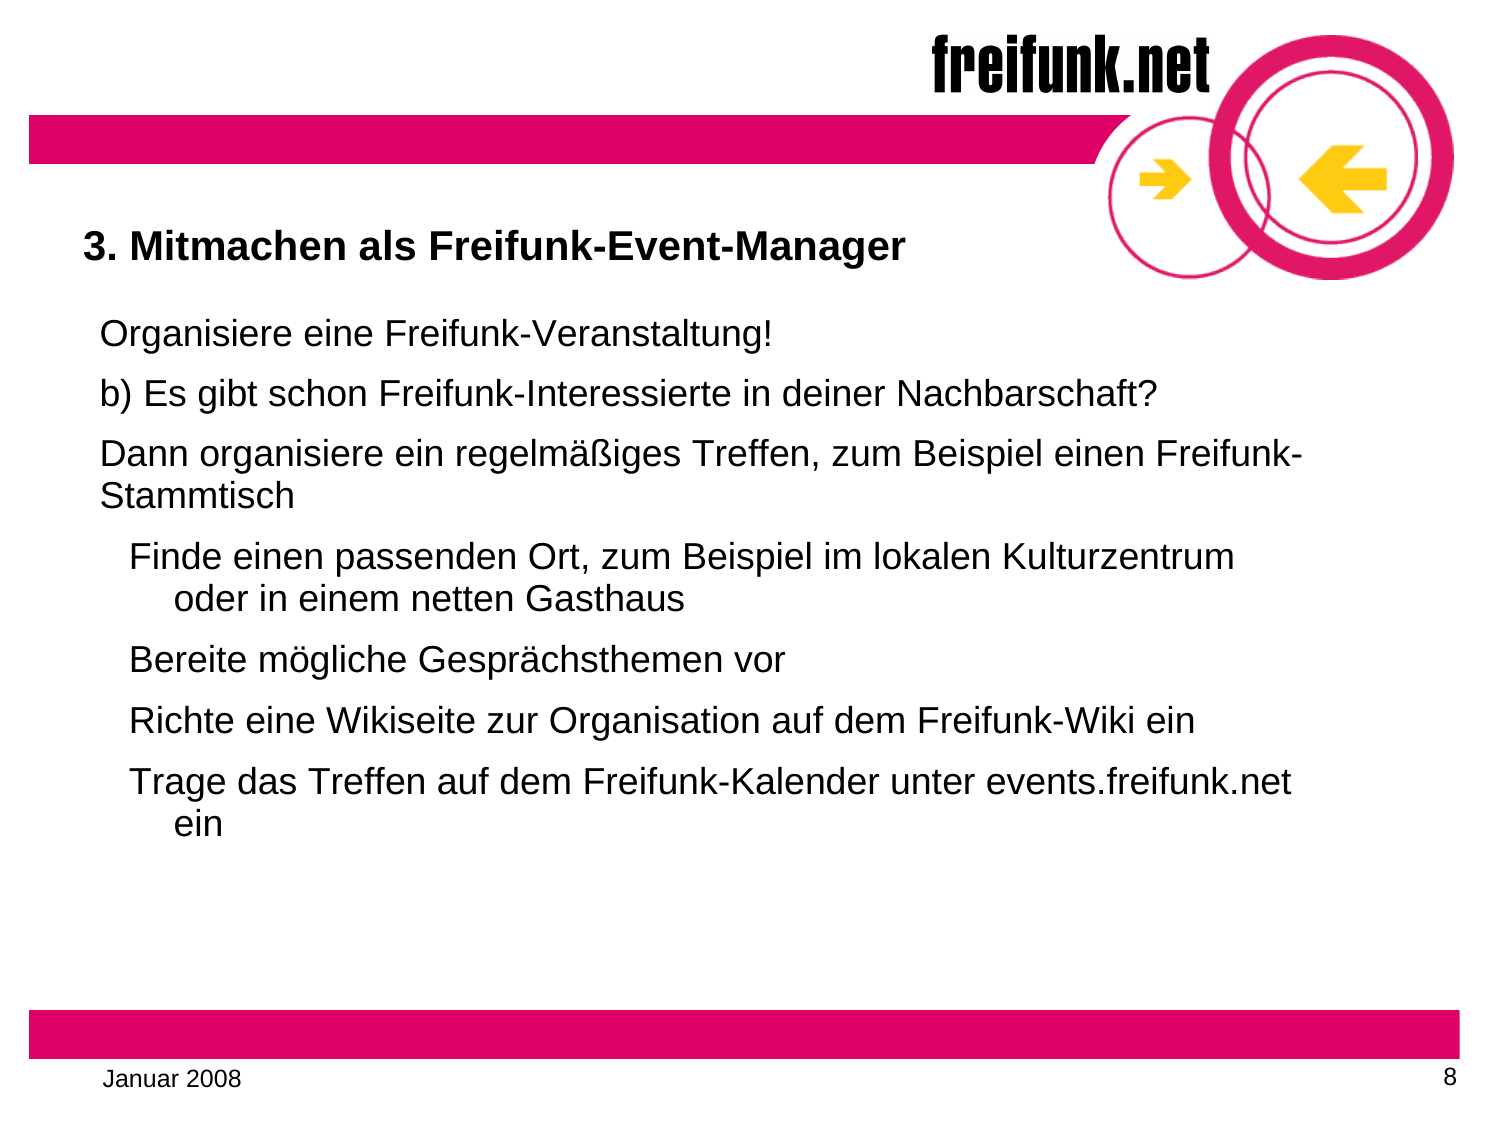

3. Mitmachen als Freifunk-Event-Manager
Organisiere eine Freifunk-Veranstaltung!
b) Es gibt schon Freifunk-Interessierte in deiner Nachbarschaft?
Dann organisiere ein regelmäßiges Treffen, zum Beispiel einen Freifunk-Stammtisch
Finde einen passenden Ort, zum Beispiel im lokalen Kulturzentrum oder in einem netten Gasthaus
Bereite mögliche Gesprächsthemen vor
Richte eine Wikiseite zur Organisation auf dem Freifunk-Wiki ein
Trage das Treffen auf dem Freifunk-Kalender unter events.freifunk.net ein
8
Januar 2008